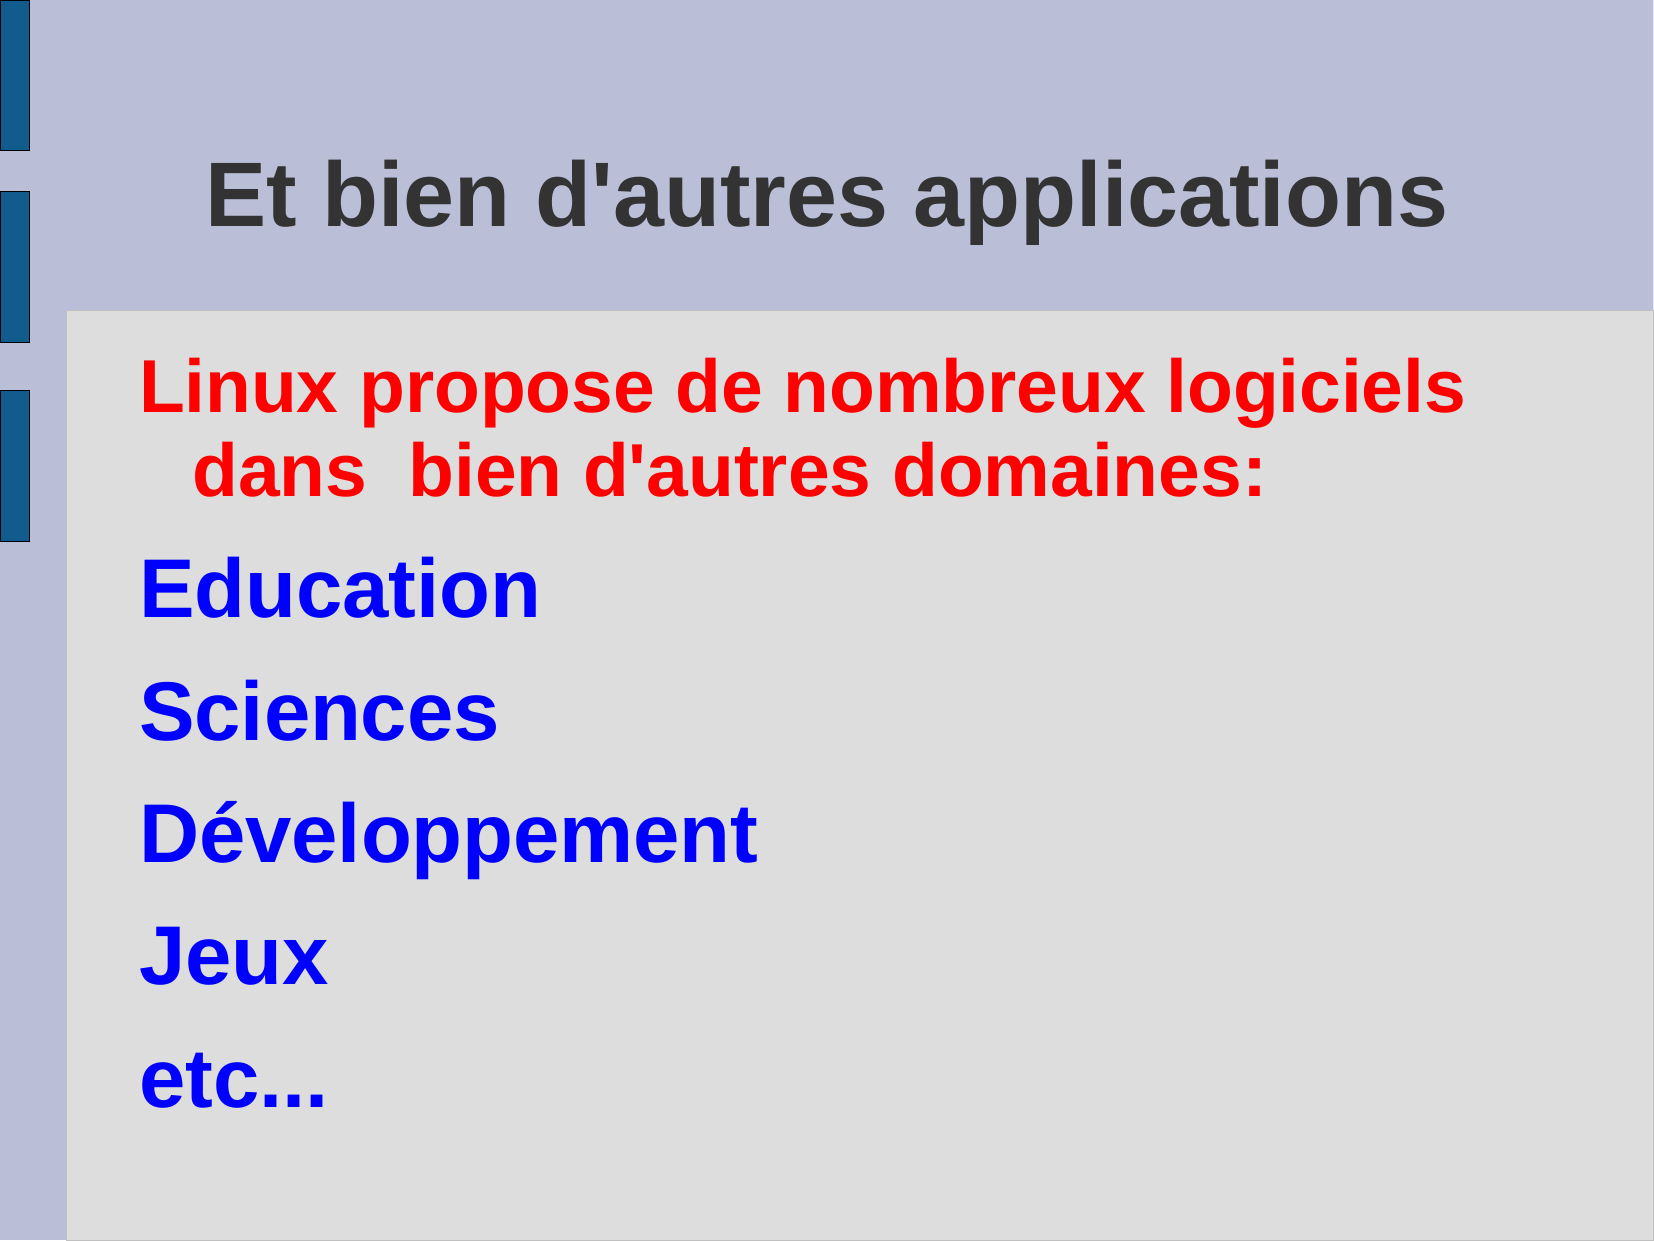

# Et bien d'autres applications
Linux propose de nombreux logiciels dans bien d'autres domaines:
Education
Sciences
Développement
Jeux
etc...